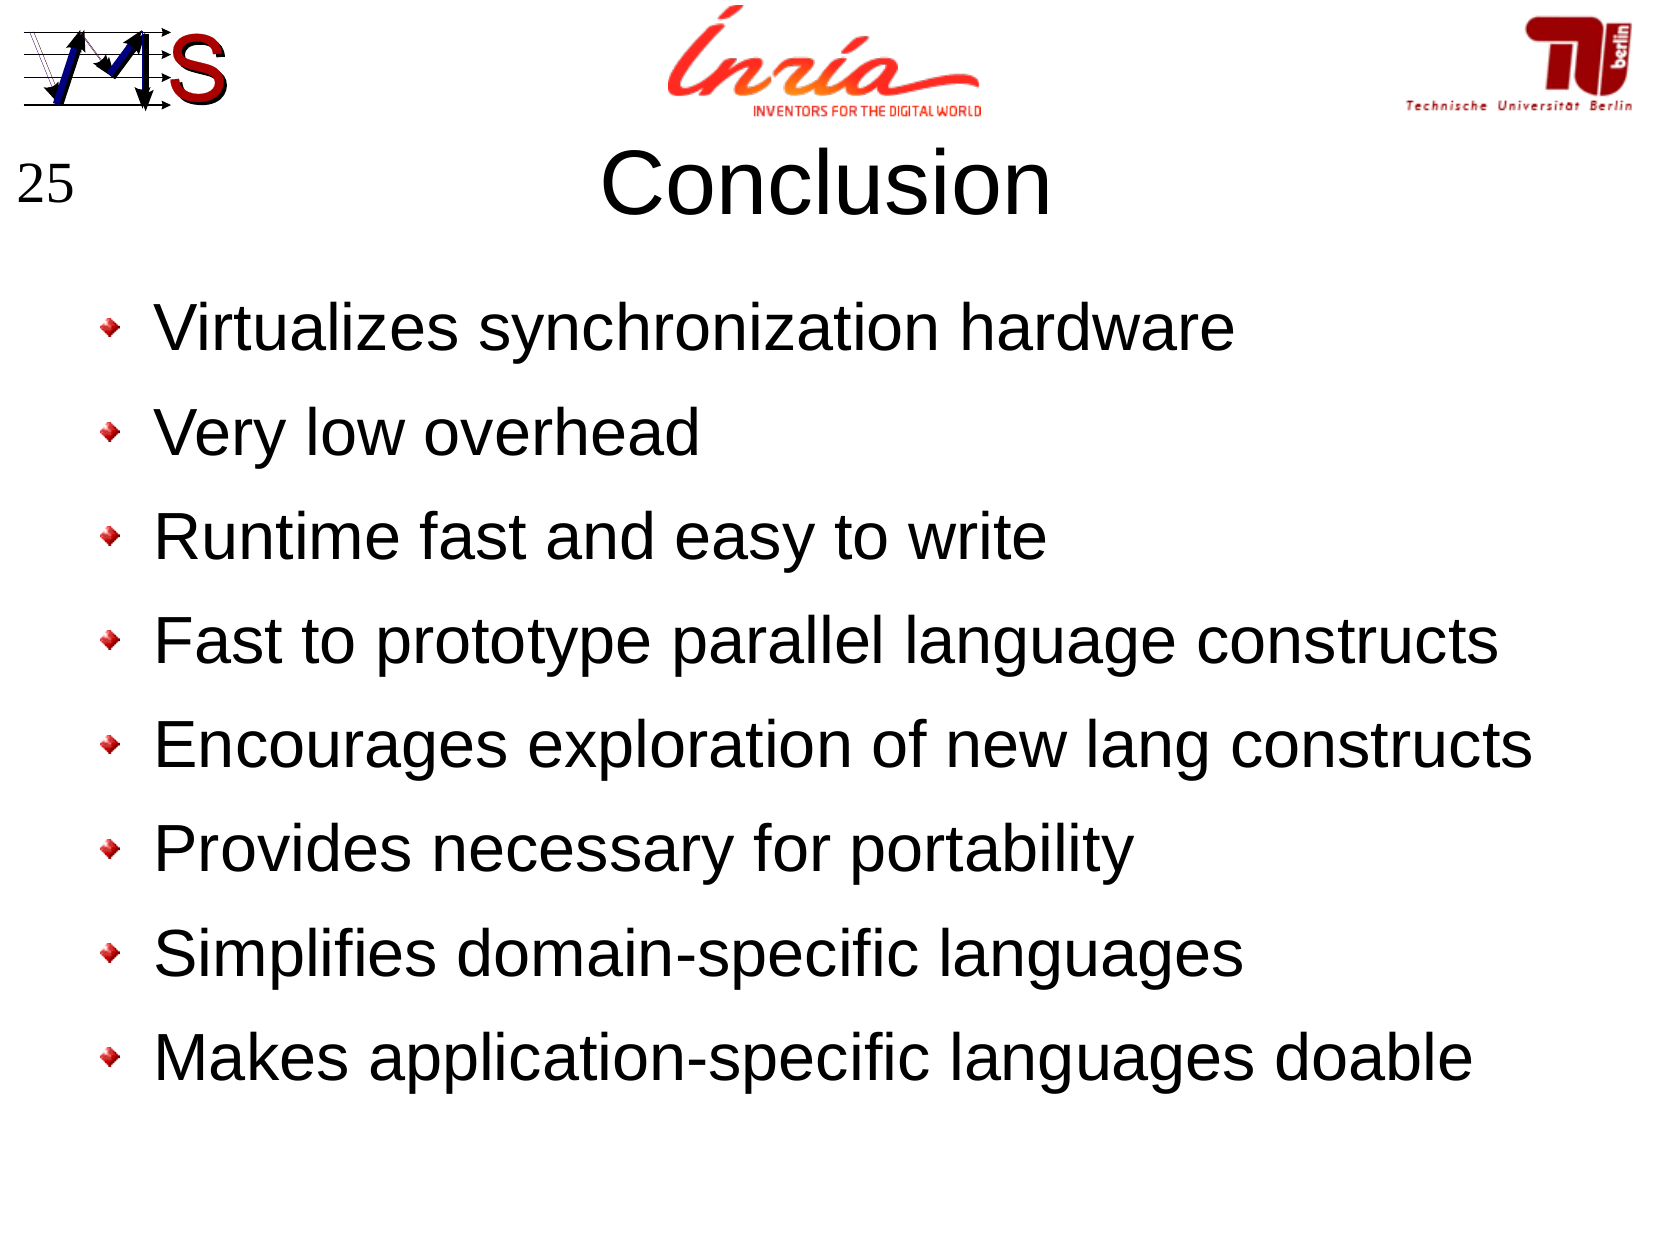

# Conclusion
25
Virtualizes synchronization hardware
Very low overhead
Runtime fast and easy to write
Fast to prototype parallel language constructs
Encourages exploration of new lang constructs
Provides necessary for portability
Simplifies domain-specific languages
Makes application-specific languages doable